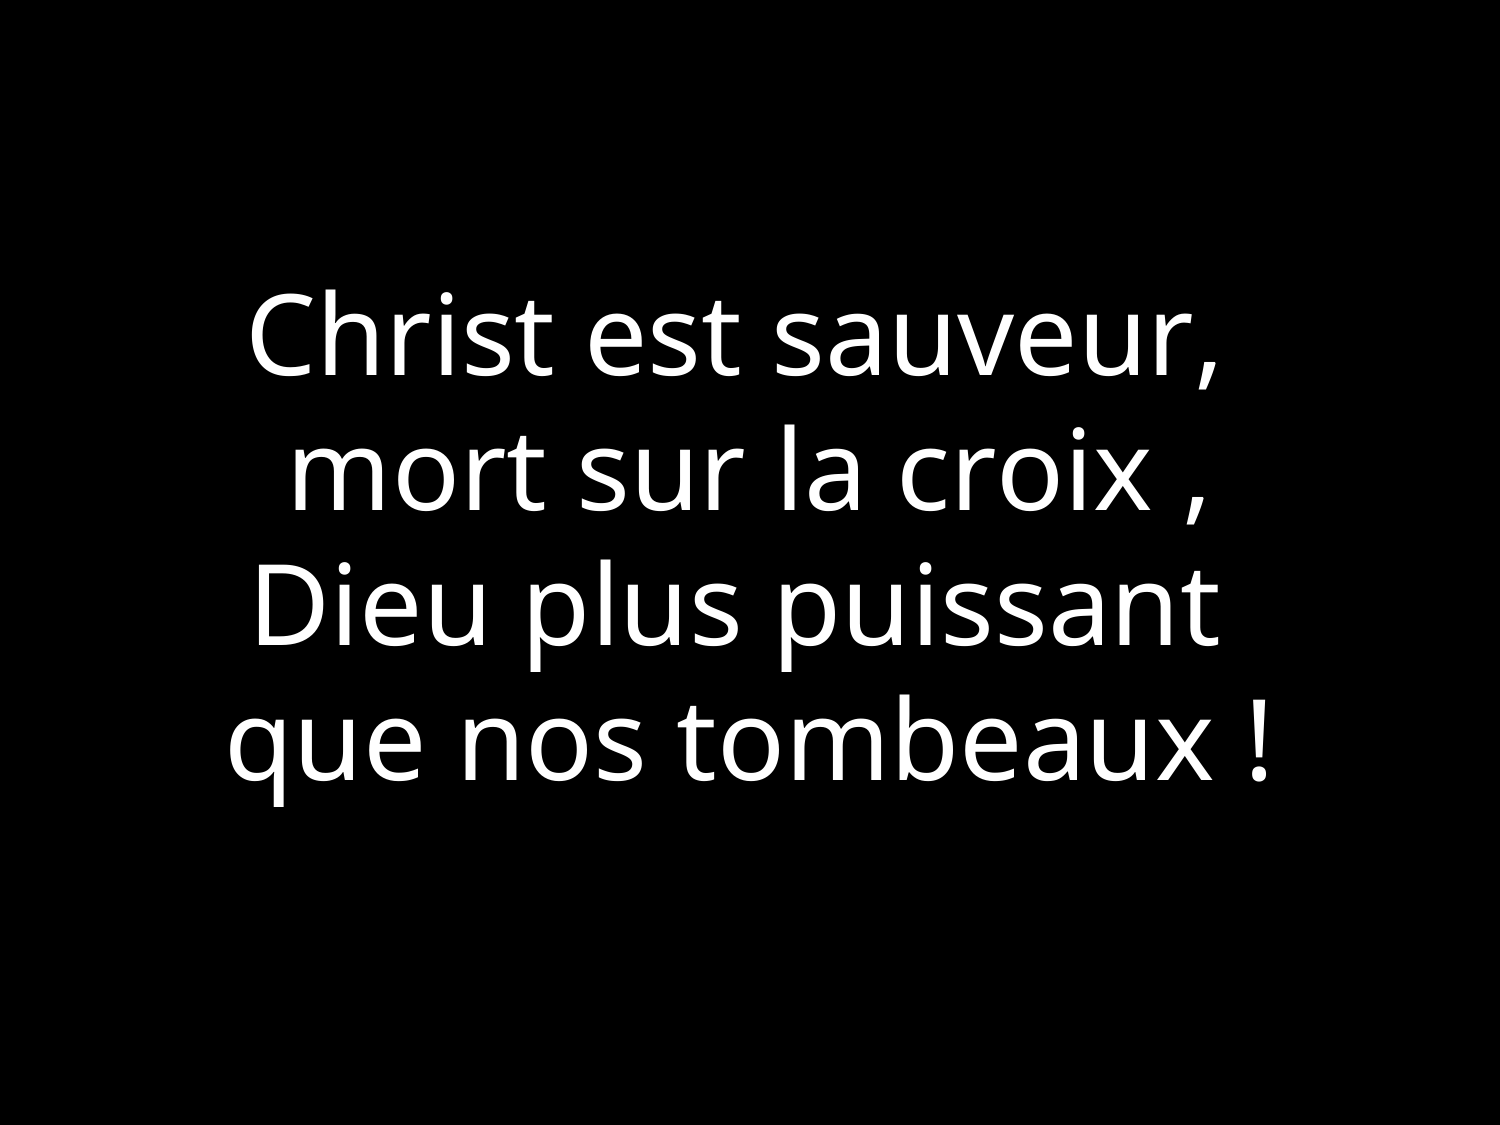

Christ est sauveur,
mort sur la croix ,
Dieu plus puissant
que nos tombeaux !